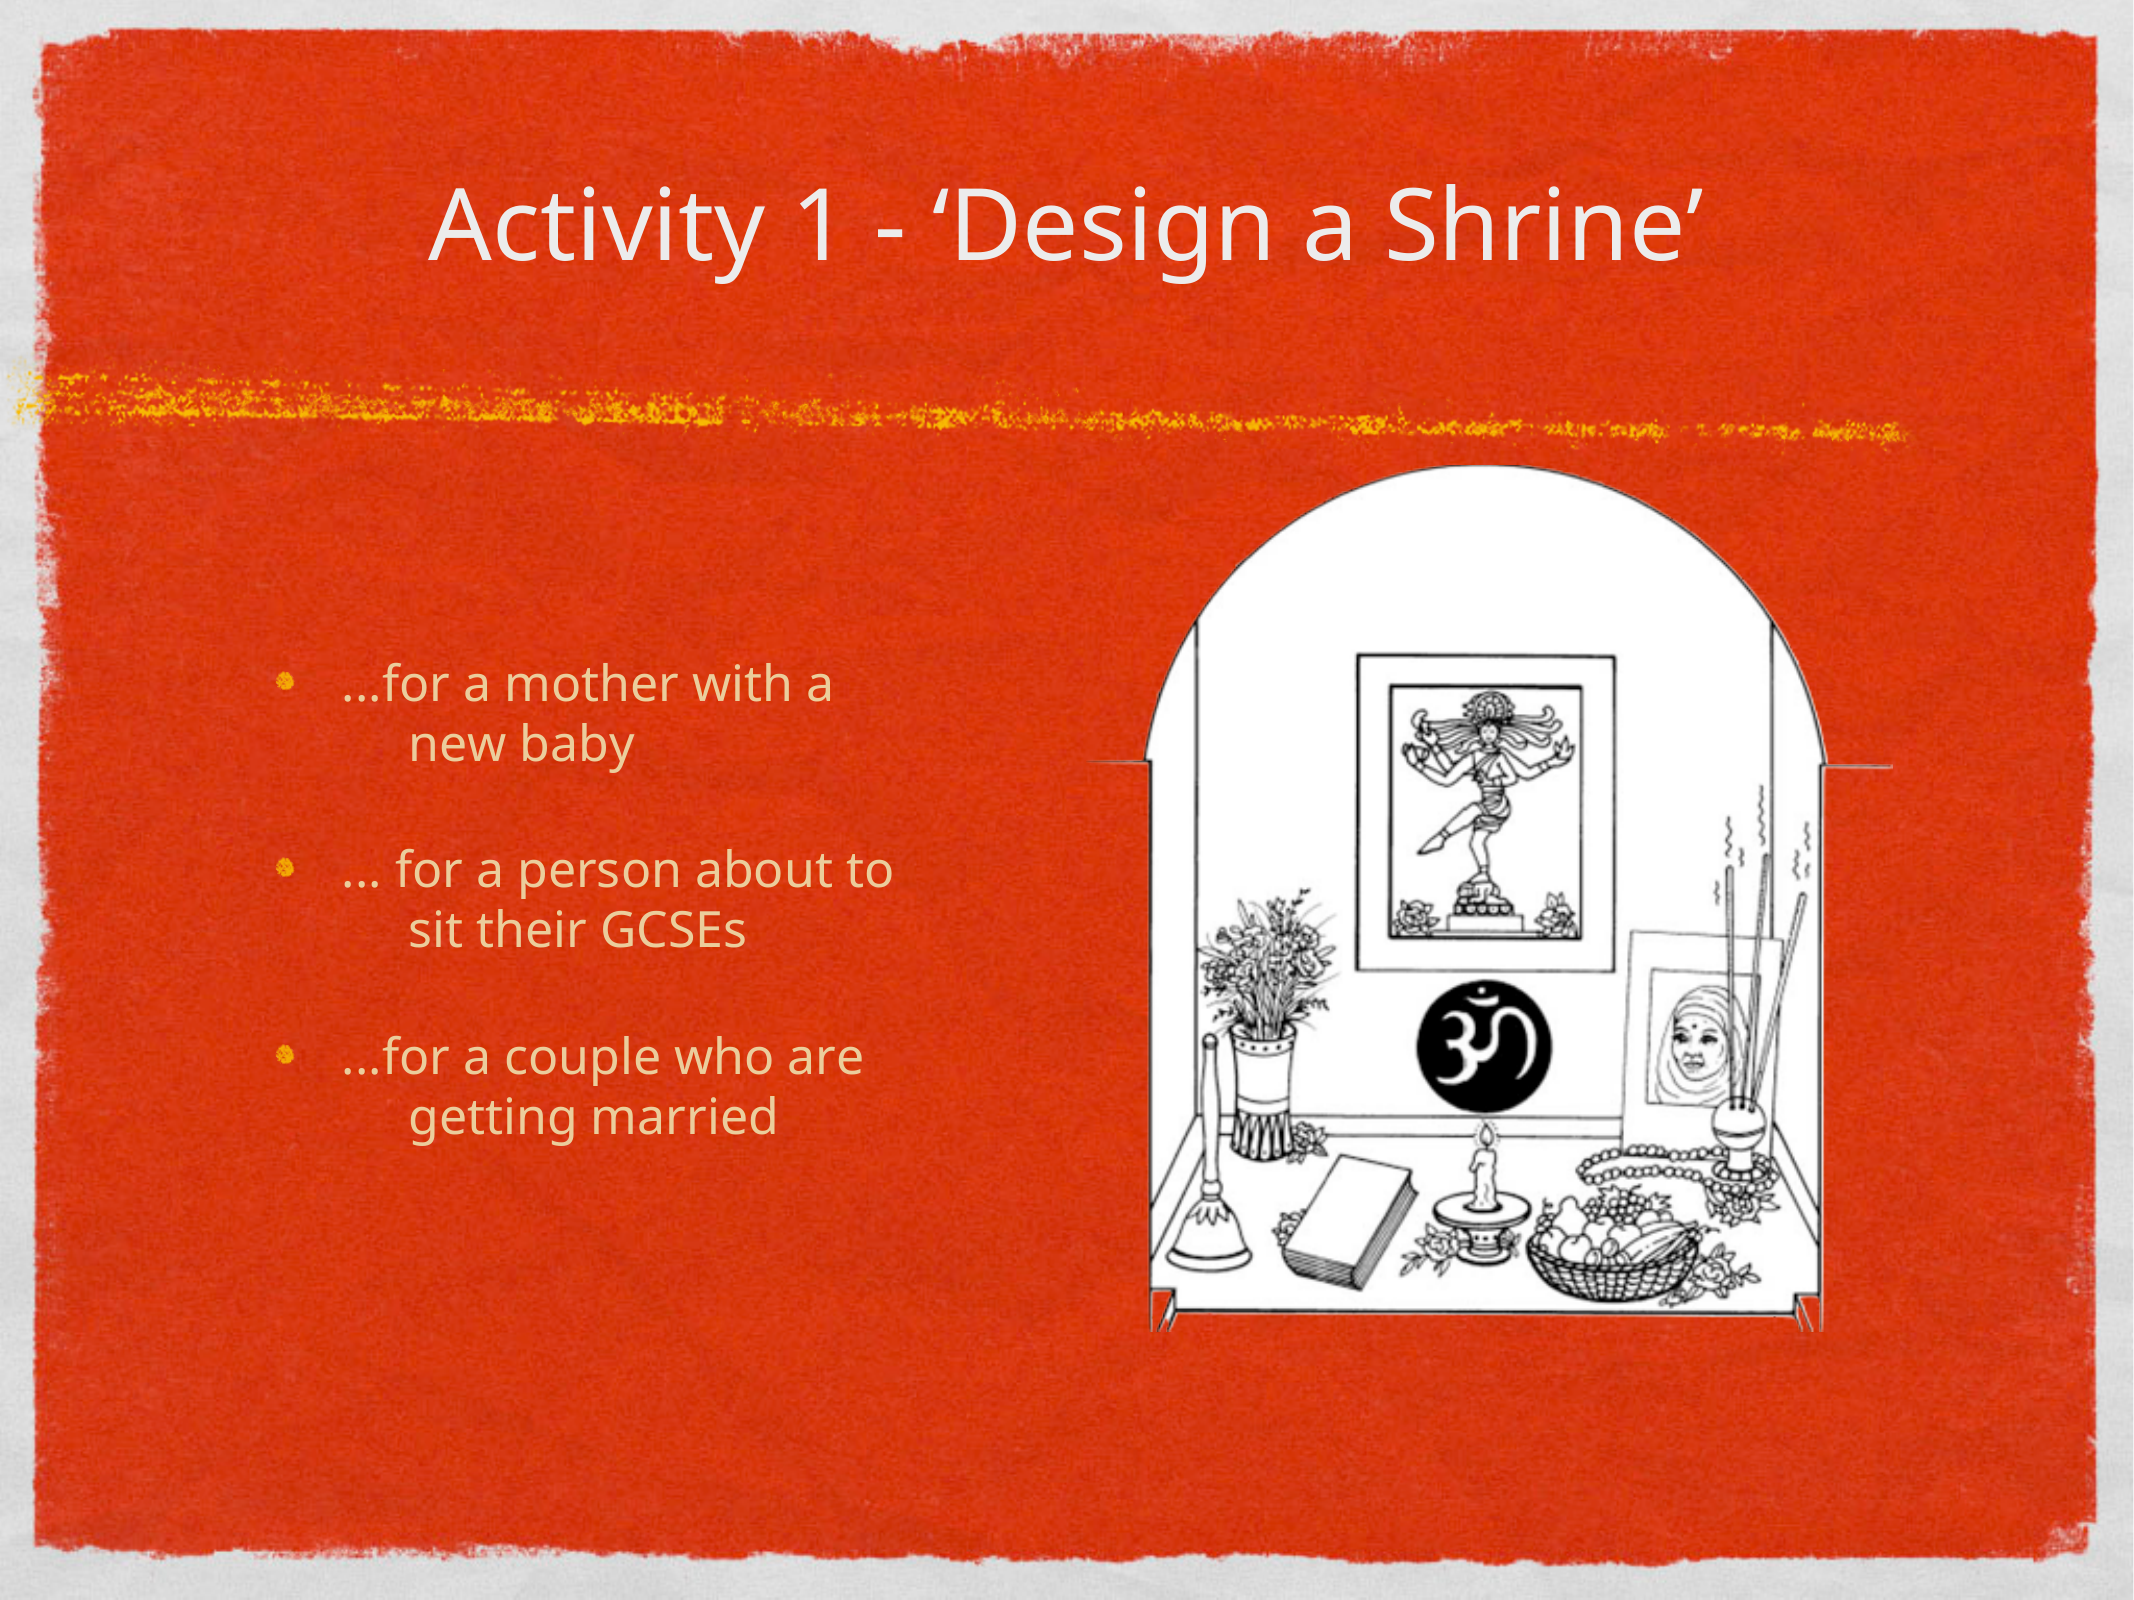

# Activity 1 - ‘Design a Shrine’
...for a mother with a new baby
... for a person about to sit their GCSEs
...for a couple who are getting married